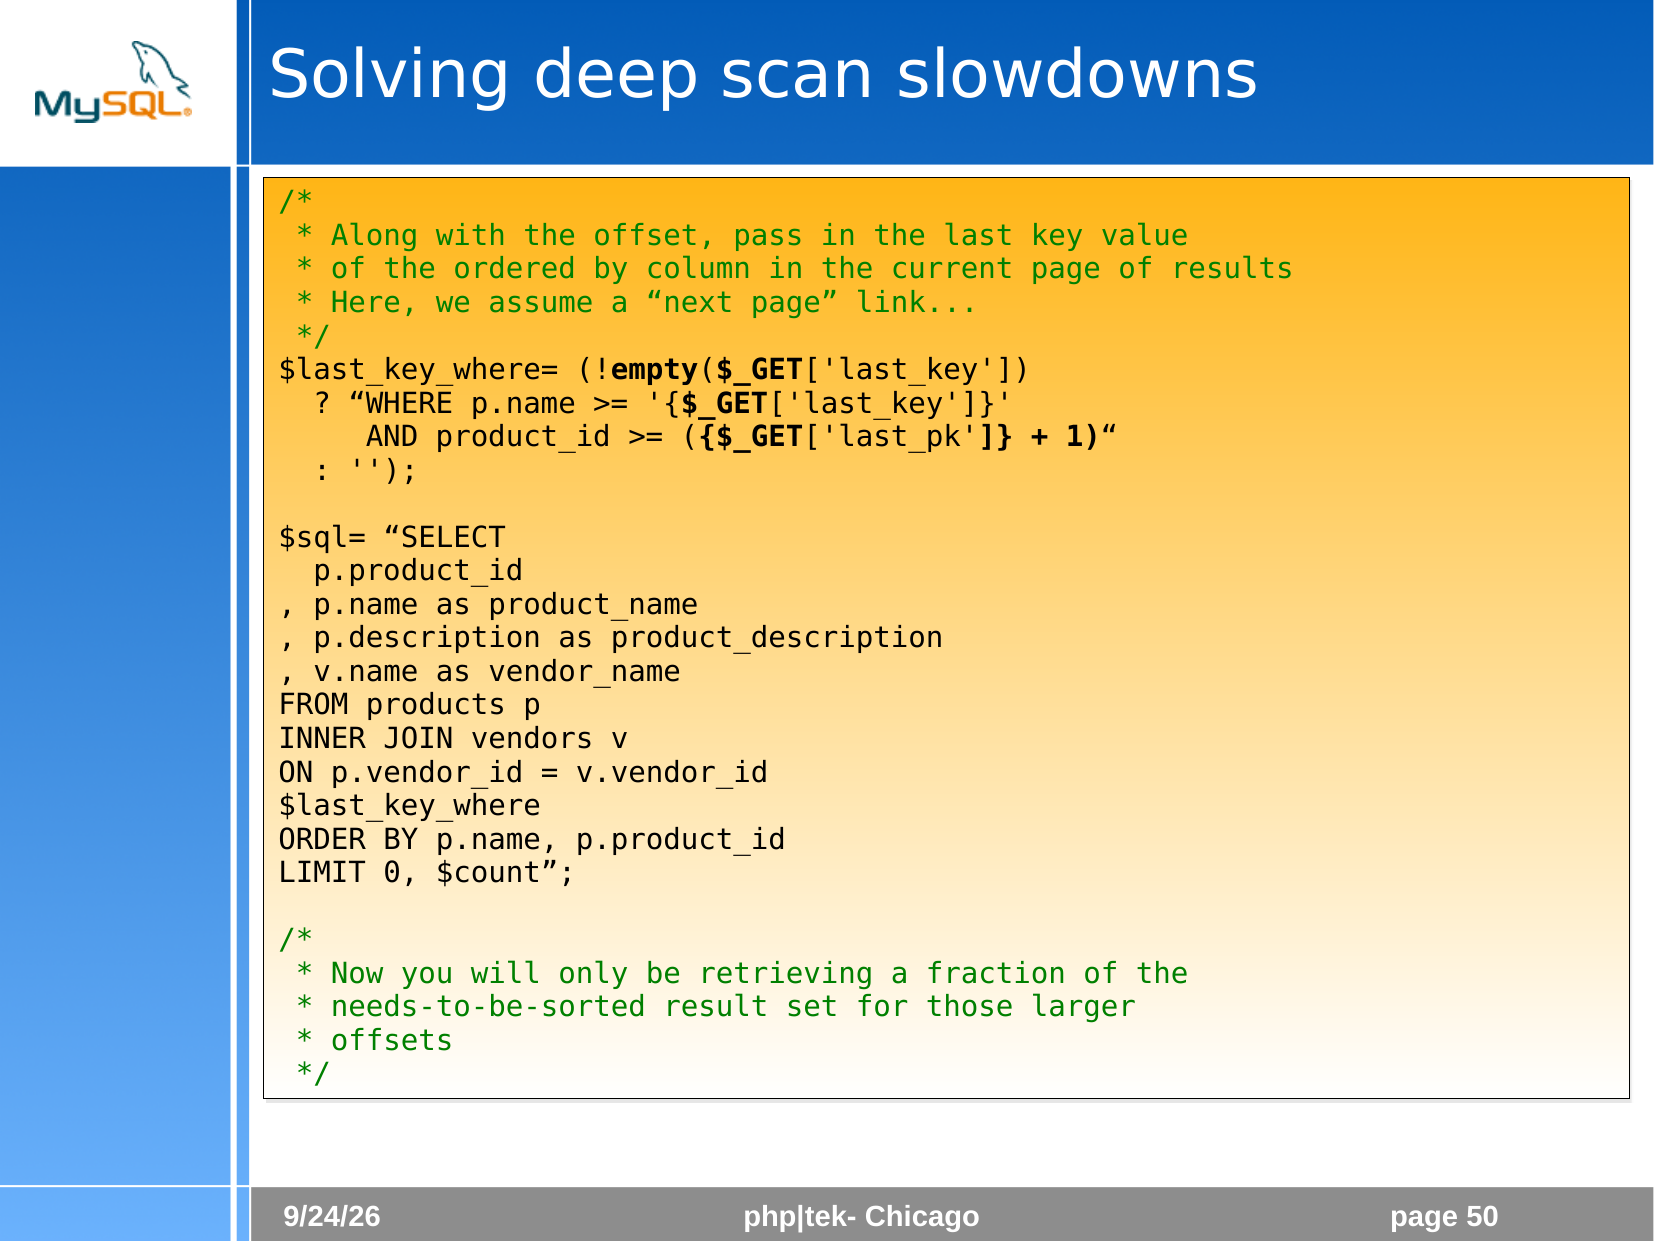

# Solving deep scan slowdowns
/*
 * Along with the offset, pass in the last key value
 * of the ordered by column in the current page of results
 * Here, we assume a “next page” link...
 */
$last_key_where= (!empty($_GET['last_key'])
 ? “WHERE p.name >= '{$_GET['last_key']}'
 AND product_id >= ({$_GET['last_pk']} + 1)“
 : '');
$sql= “SELECT
 p.product_id
, p.name as product_name
, p.description as product_description
, v.name as vendor_name
FROM products p
INNER JOIN vendors v
ON p.vendor_id = v.vendor_id
$last_key_where
ORDER BY p.name, p.product_id
LIMIT 0, $count”;
/*
 * Now you will only be retrieving a fraction of the
 * needs-to-be-sorted result set for those larger
 * offsets
 */